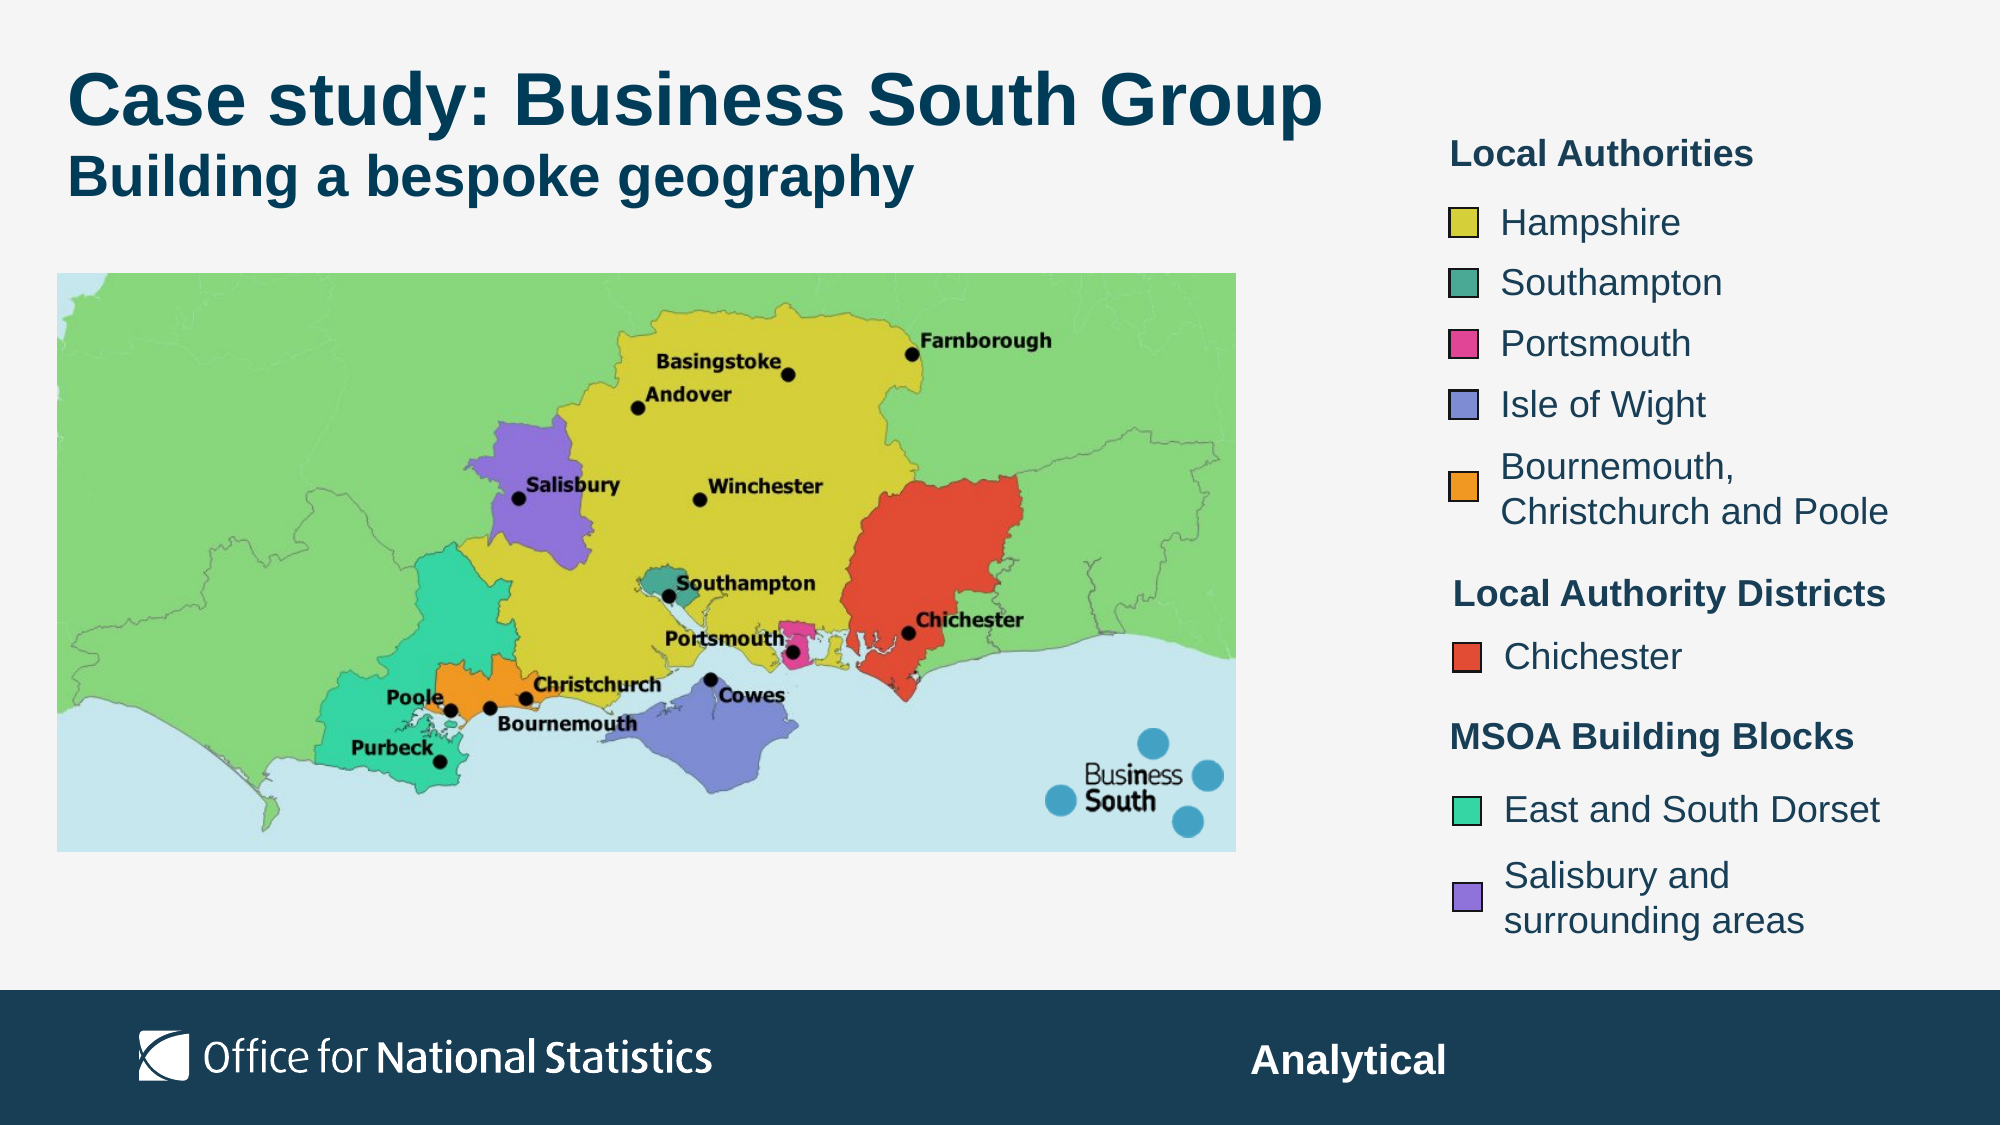

Case study: Business South Group
Building a bespoke geography
Local Authorities
Hampshire
Southampton
Portsmouth
Isle of Wight
Bournemouth,
Christchurch and Poole
Local Authority Districts
Chichester
MSOA Building Blocks
East and South Dorset
Salisbury and
surrounding areas
Analytical